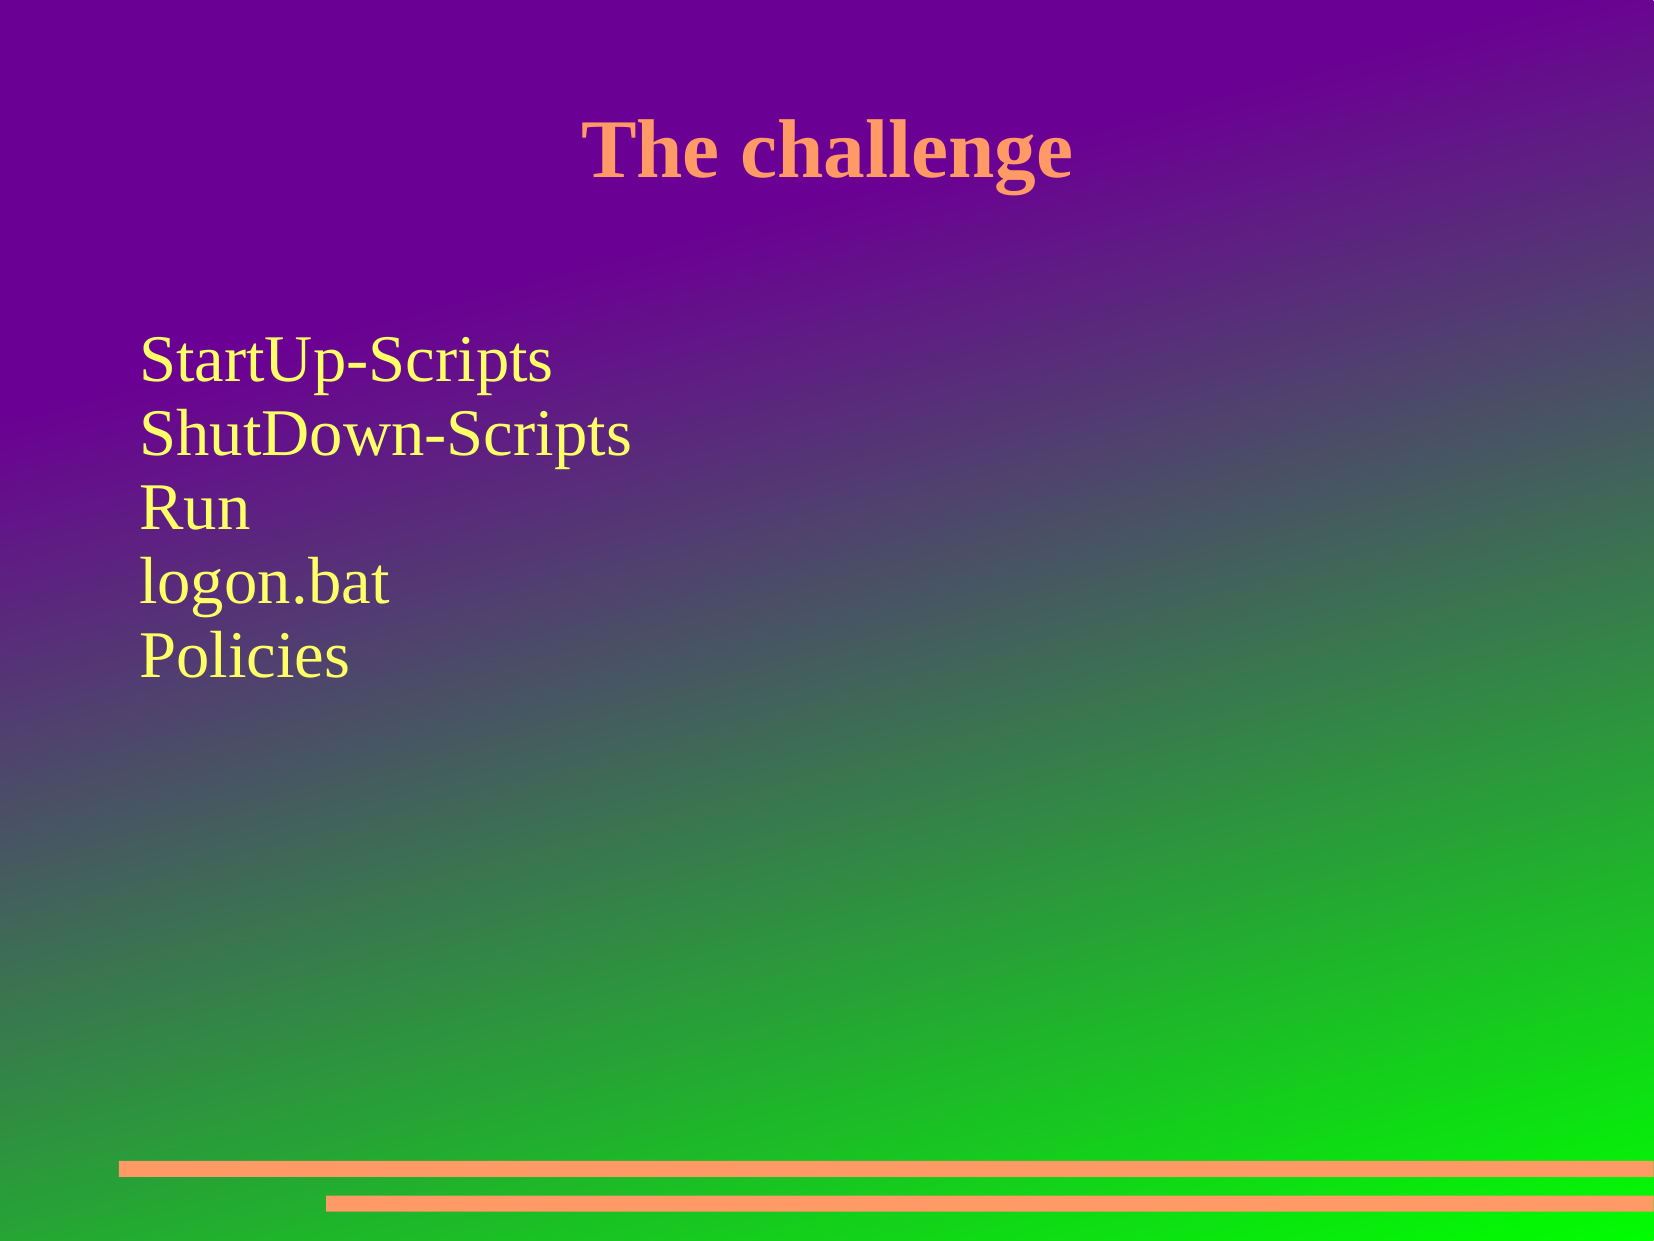

# The challenge
StartUp-Scripts
ShutDown-Scripts
Run
logon.bat
Policies